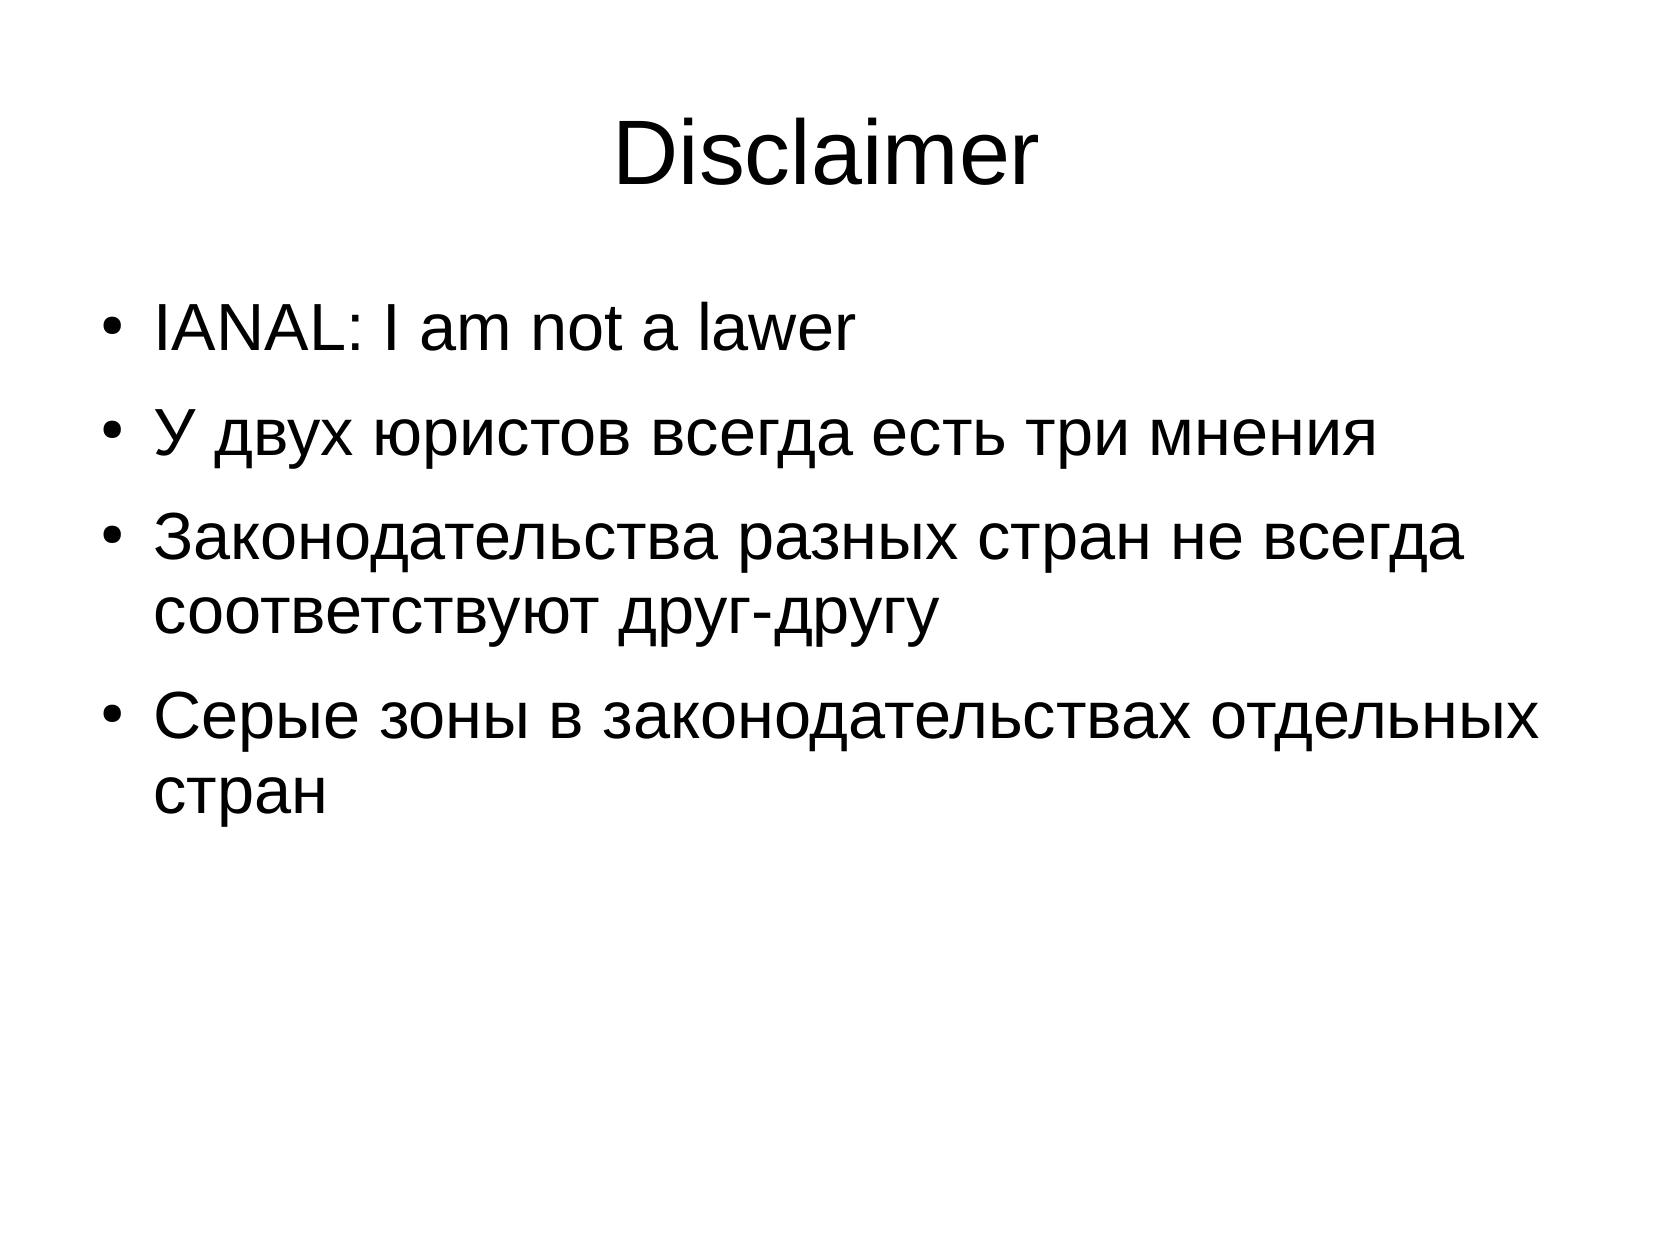

# Disclaimer
IANAL: I am not a lawer
У двух юристов всегда есть три мнения
Законодательства разных стран не всегда соответствуют друг-другу
Серые зоны в законодательствах отдельных стран